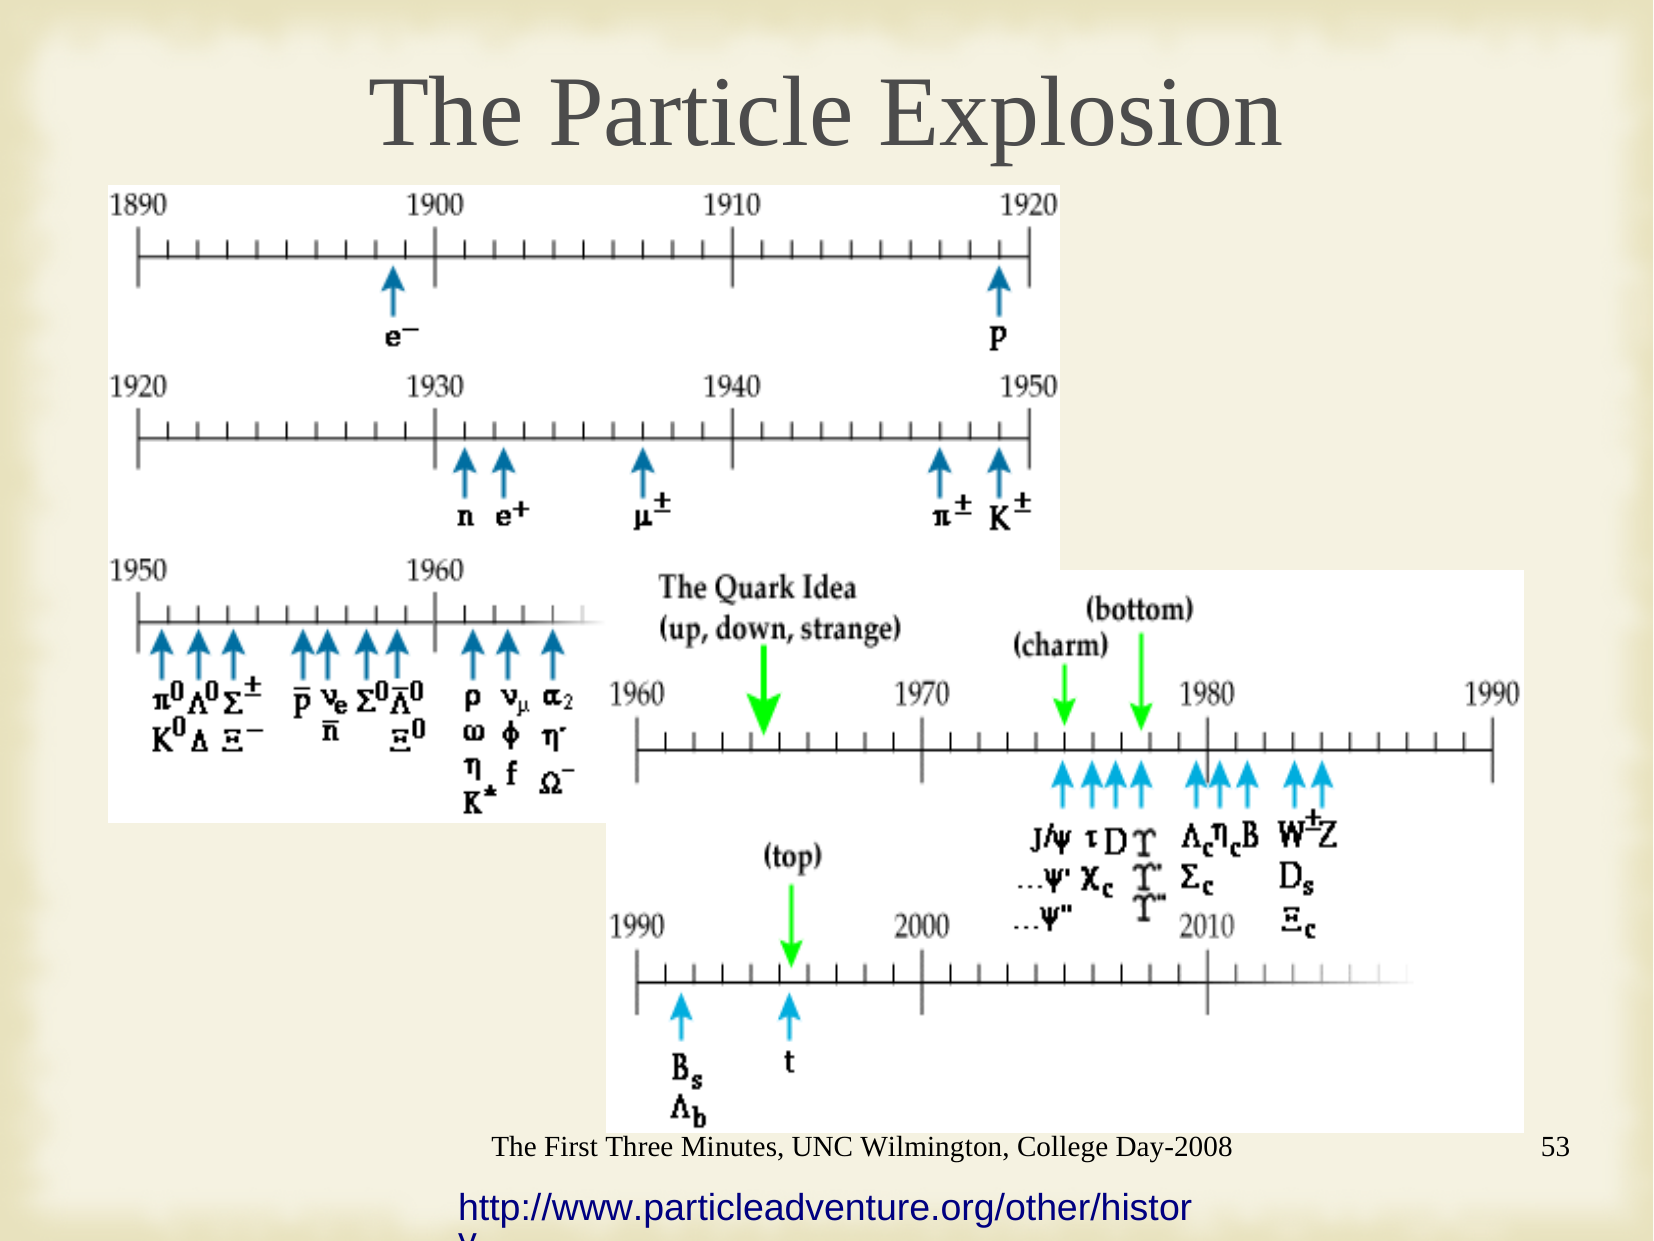

# The Particle Explosion
The First Three Minutes, UNC Wilmington, College Day-2008
53
http://www.particleadventure.org/other/history